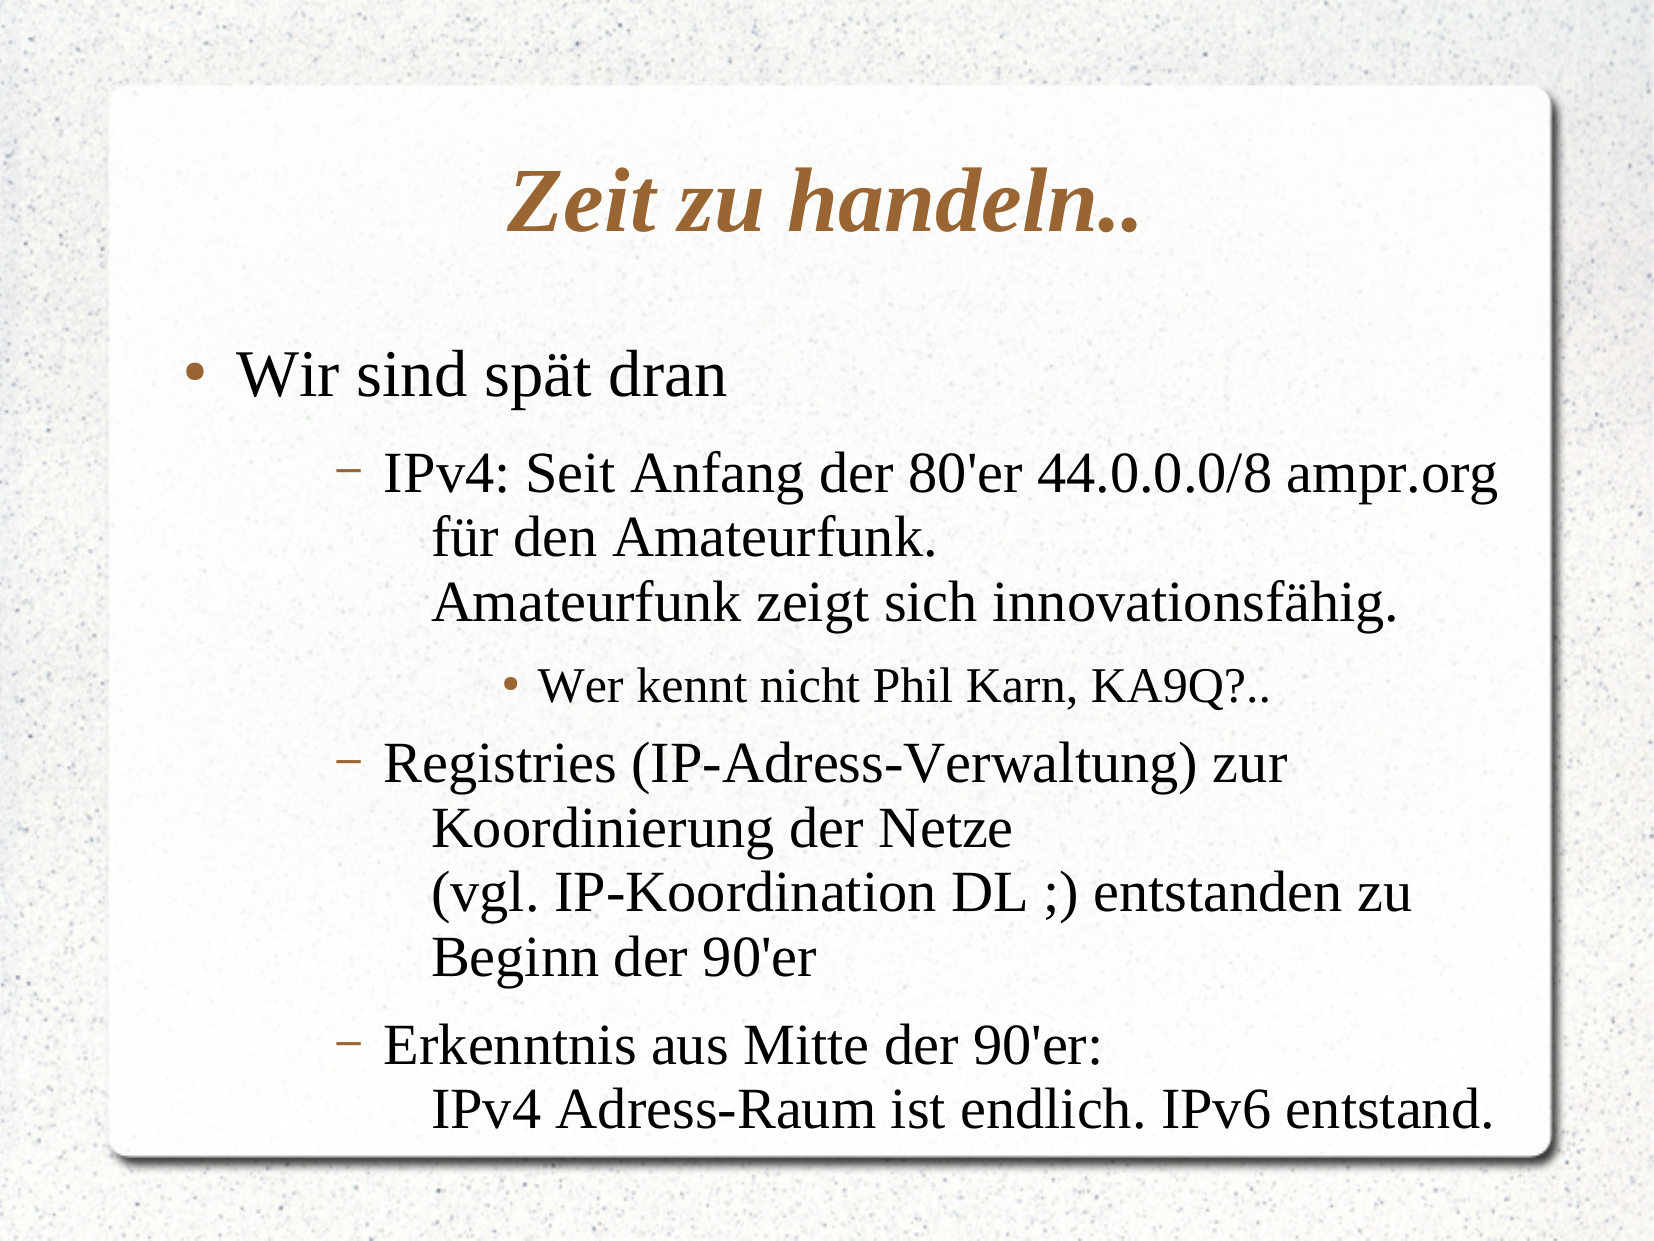

# Zeit zu handeln..
Wir sind spät dran
IPv4: Seit Anfang der 80'er 44.0.0.0/8 ampr.org für den Amateurfunk.
Amateurfunk zeigt sich innovationsfähig.
Wer kennt nicht Phil Karn, KA9Q?..
Registries (IP-Adress-Verwaltung) zur Koordinierung der Netze
(vgl. IP-Koordination DL ;) entstanden zu Beginn der 90'er
Erkenntnis aus Mitte der 90'er:
IPv4 Adress-Raum ist endlich. IPv6 entstand.